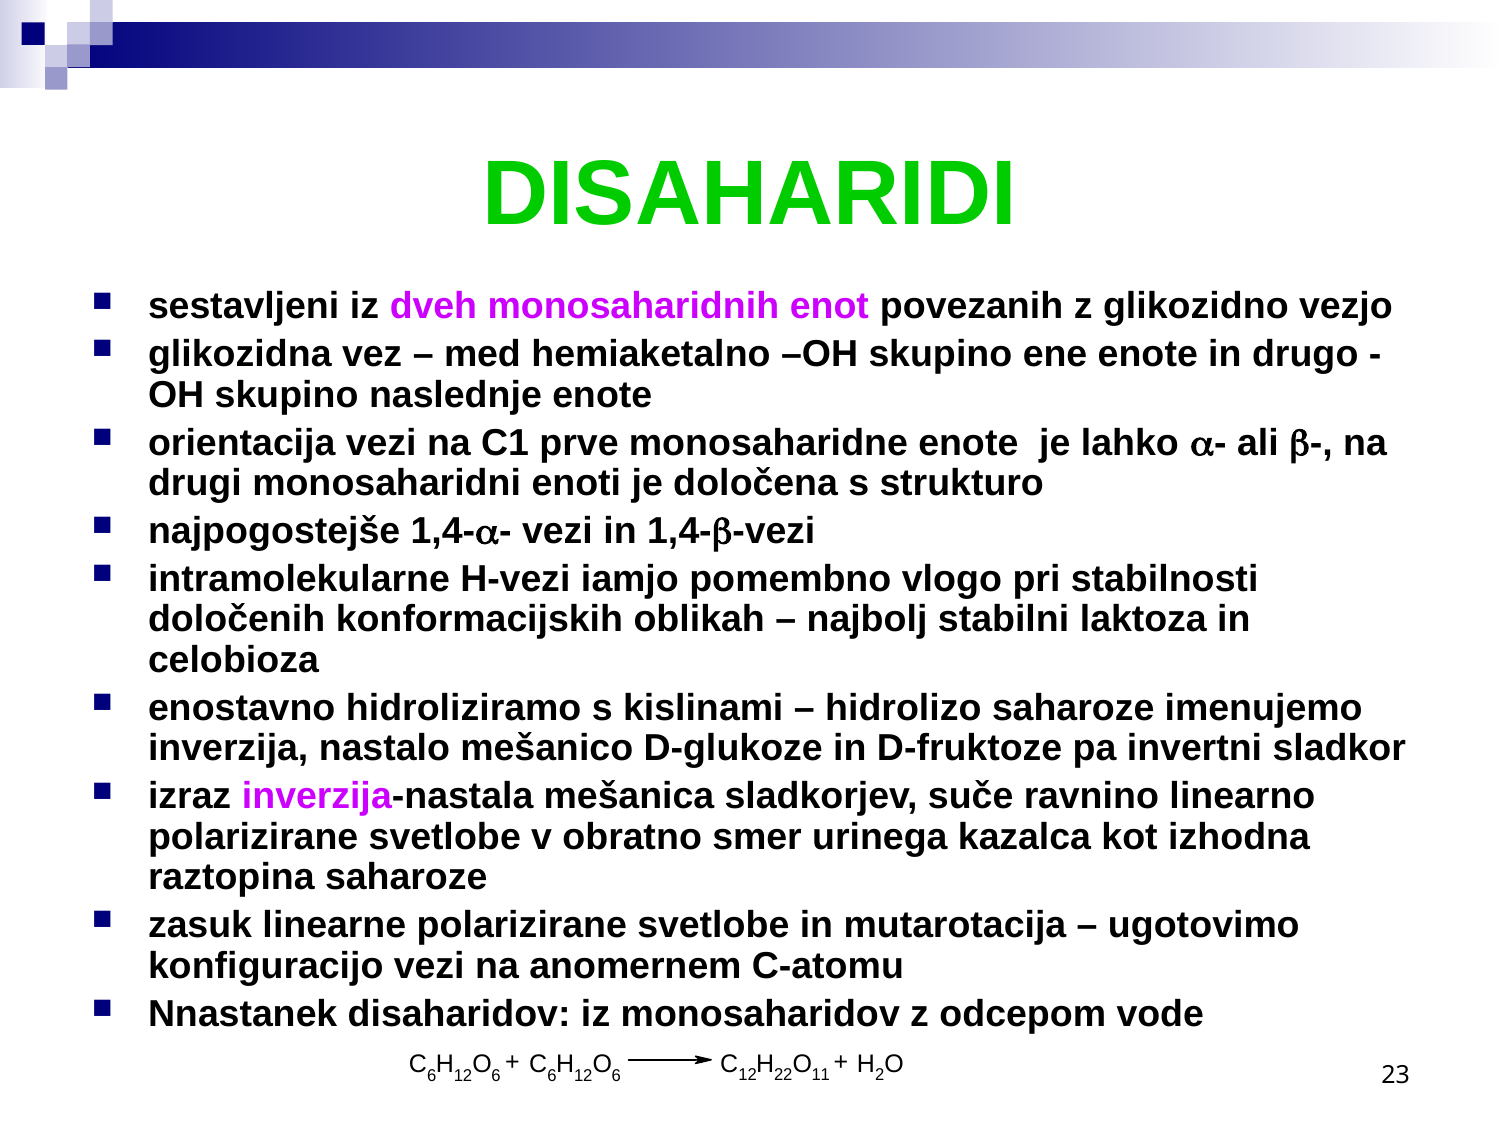

# DISAHARIDI
sestavljeni iz dveh monosaharidnih enot povezanih z glikozidno vezjo
glikozidna vez – med hemiaketalno –OH skupino ene enote in drugo -OH skupino naslednje enote
orientacija vezi na C1 prve monosaharidne enote je lahko - ali -, na drugi monosaharidni enoti je določena s strukturo
najpogostejše 1,4-- vezi in 1,4--vezi
intramolekularne H-vezi iamjo pomembno vlogo pri stabilnosti določenih konformacijskih oblikah – najbolj stabilni laktoza in celobioza
enostavno hidroliziramo s kislinami – hidrolizo saharoze imenujemo inverzija, nastalo mešanico D-glukoze in D-fruktoze pa invertni sladkor
izraz inverzija-nastala mešanica sladkorjev, suče ravnino linearno polarizirane svetlobe v obratno smer urinega kazalca kot izhodna raztopina saharoze
zasuk linearne polarizirane svetlobe in mutarotacija – ugotovimo konfiguracijo vezi na anomernem C-atomu
Nnastanek disaharidov: iz monosaharidov z odcepom vode